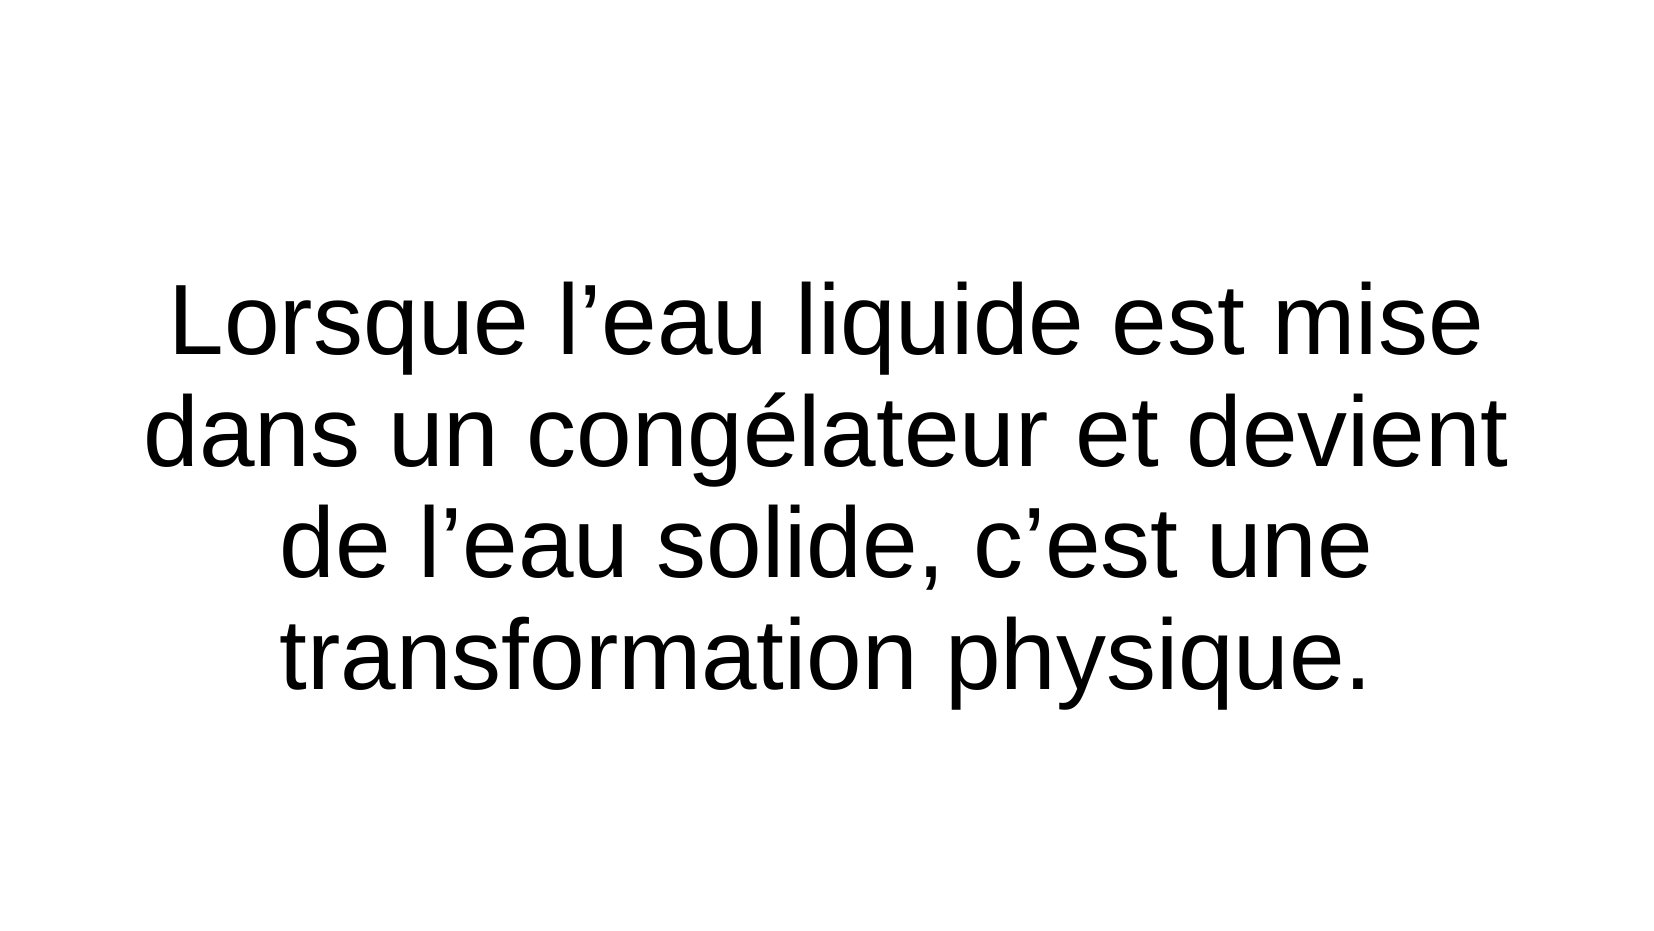

# Lorsque l’eau liquide est mise dans un congélateur et devient de l’eau solide, c’est une transformation physique.